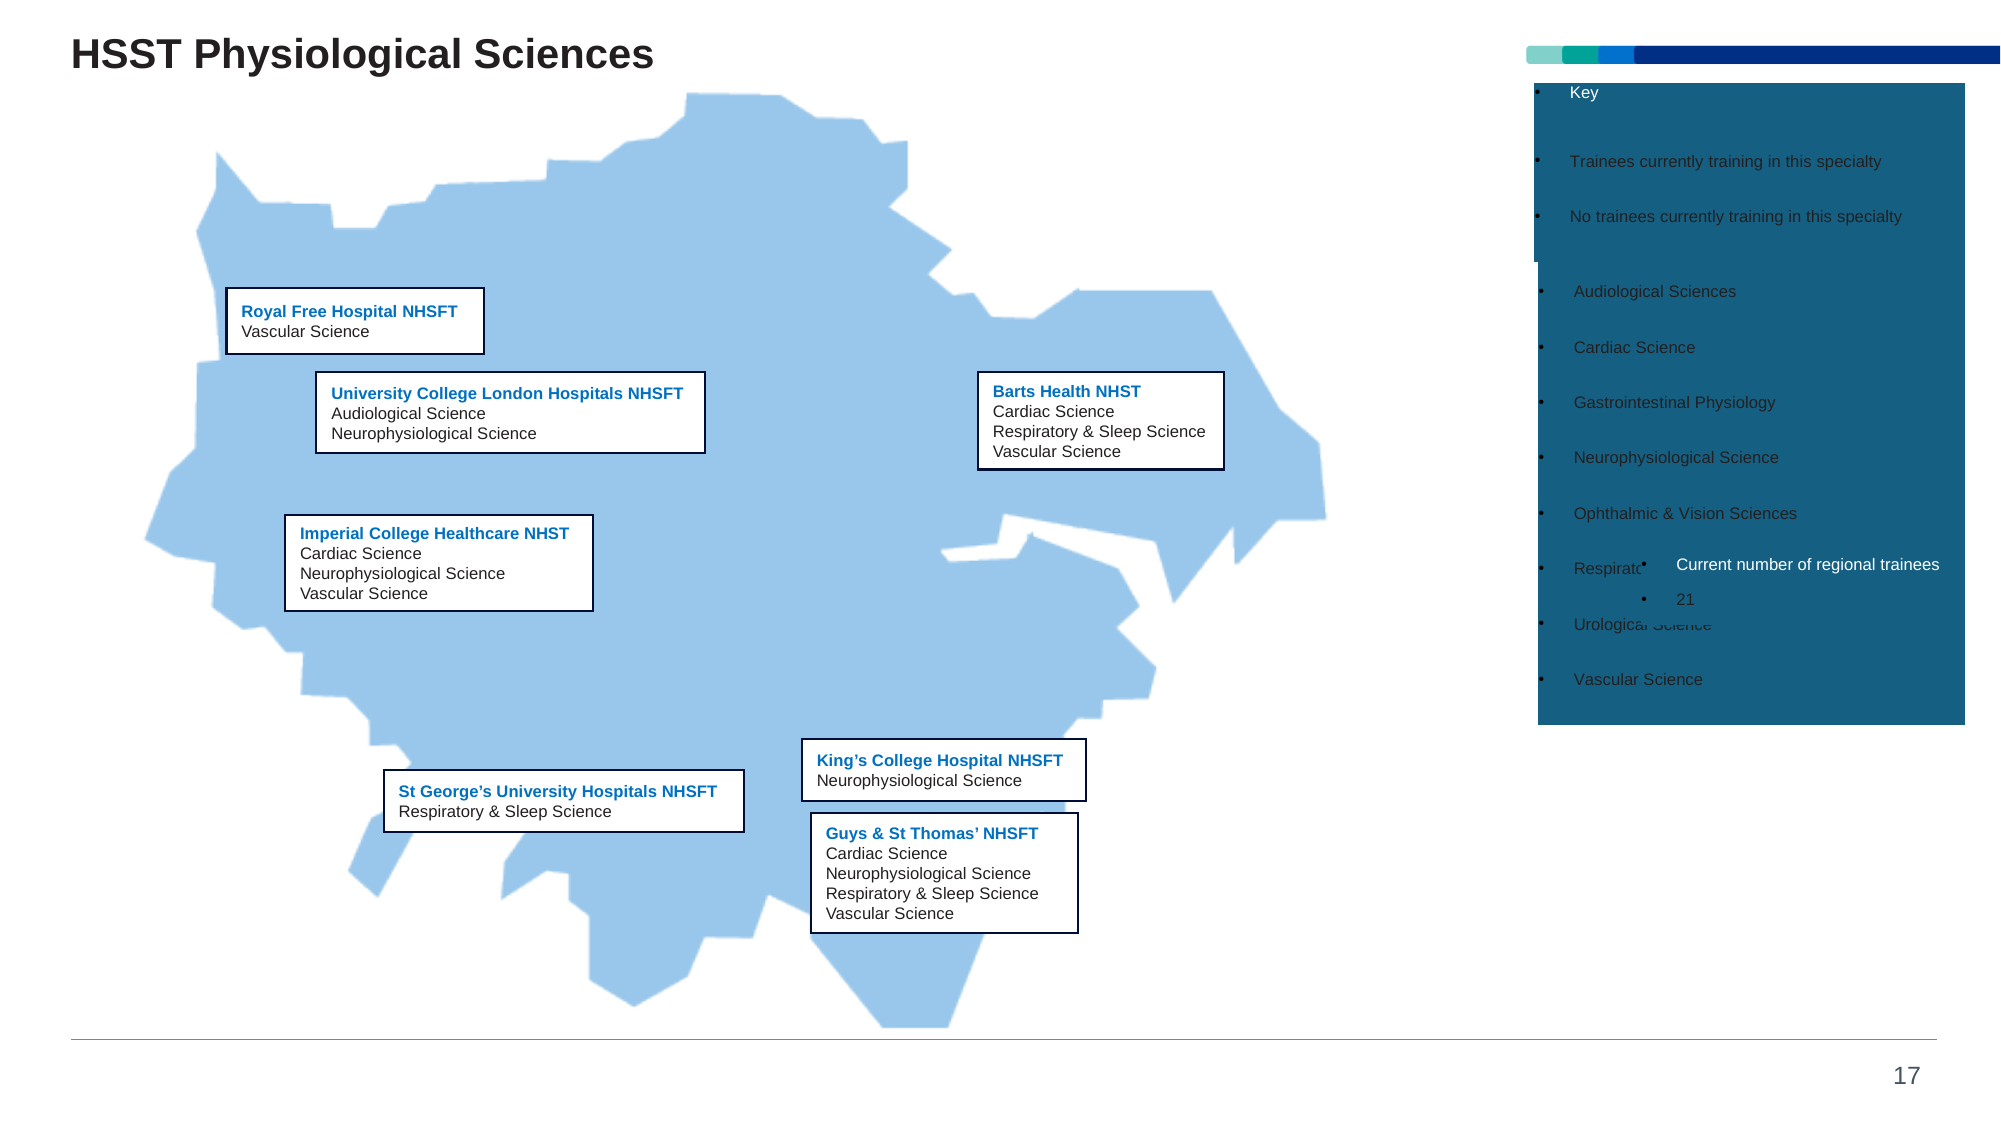

# HSST Physiological Sciences
| Key | |
| --- | --- |
| Trainees currently training in this specialty | |
| No trainees currently training in this specialty | |
| Specialty | |
| --- | --- |
| Audiological Sciences | |
| Cardiac Science | |
| Gastrointestinal Physiology | |
| Neurophysiological Science | |
| Ophthalmic & Vision Sciences | |
| Respiratory & Sleep Science | |
| Urological Science | |
| Vascular Science | |
Royal Free Hospital NHSFT
Vascular Science
University College London Hospitals NHSFT
Audiological Science
Neurophysiological Science
Barts Health NHST
Cardiac Science
Respiratory & Sleep Science
Vascular Science
Imperial College Healthcare NHST
Cardiac Science
Neurophysiological Science
Vascular Science
| Current number of regional trainees |
| --- |
| 21 |
King’s College Hospital NHSFT
Neurophysiological Science
St George’s University Hospitals NHSFT
Respiratory & Sleep Science
Guys & St Thomas’ NHSFT
Cardiac Science
Neurophysiological Science
Respiratory & Sleep Science
Vascular Science